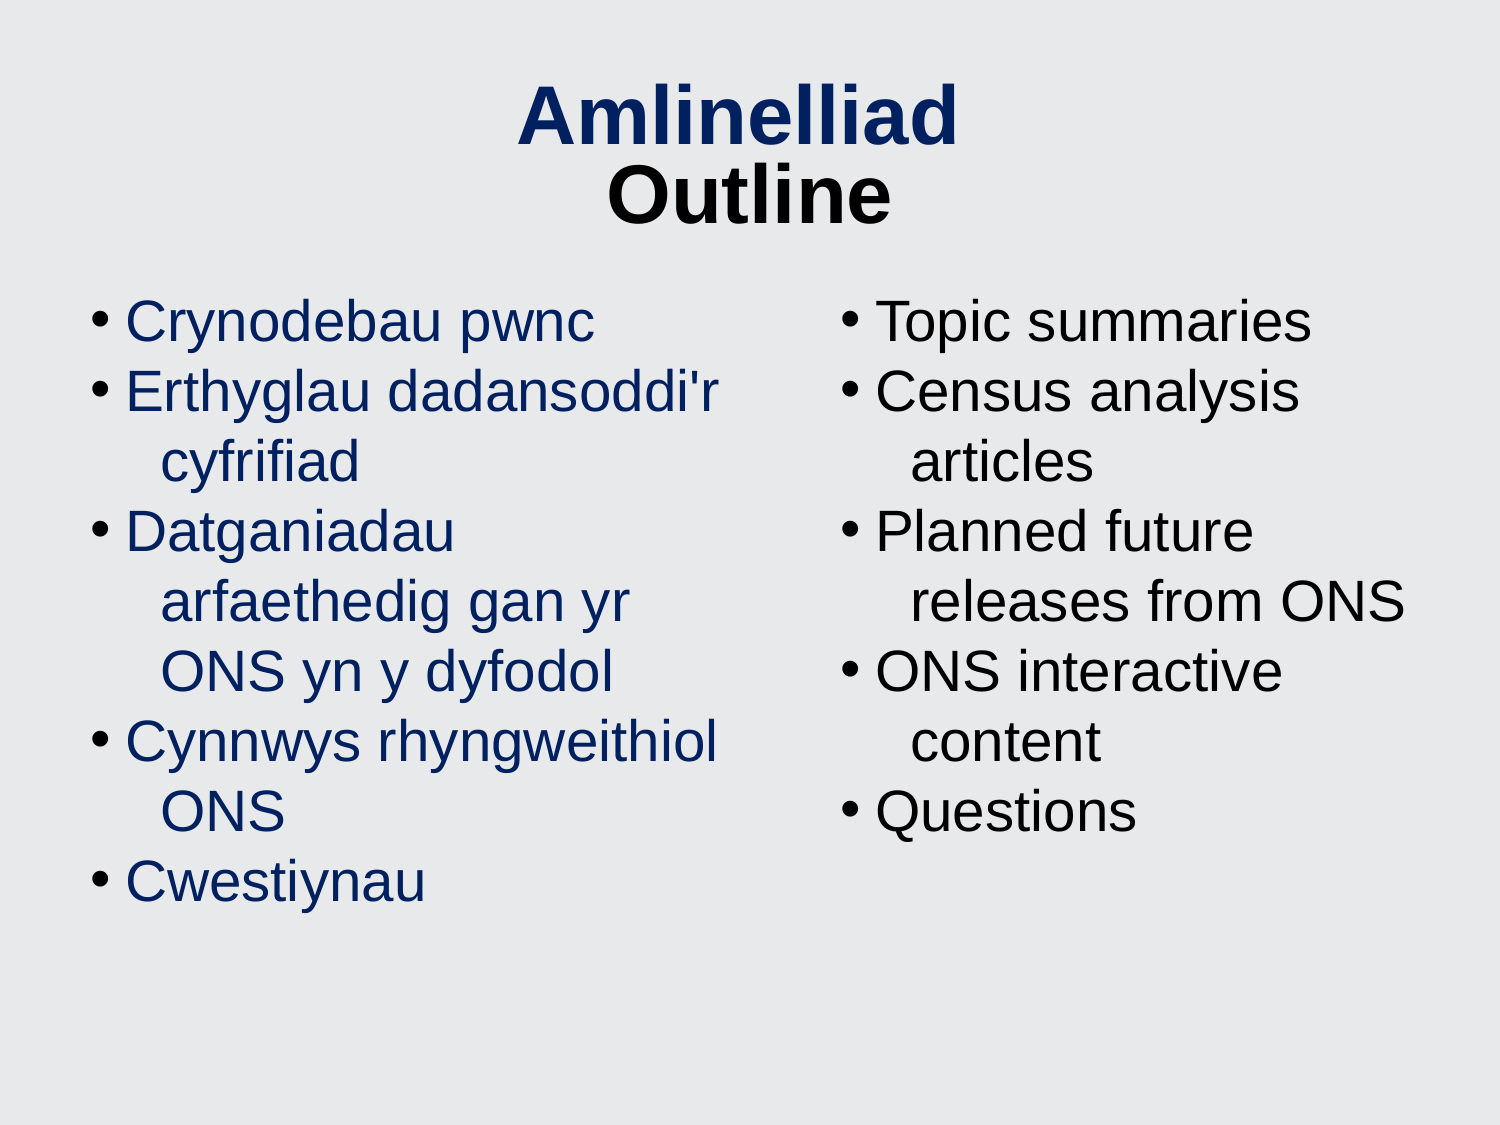

Amlinelliad
Outline
Crynodebau pwnc
Erthyglau dadansoddi'r cyfrifiad
Datganiadau arfaethedig gan yr ONS yn y dyfodol
Cynnwys rhyngweithiol ONS
Cwestiynau
Topic summaries
Census analysis articles
Planned future releases from ONS
ONS interactive content
Questions